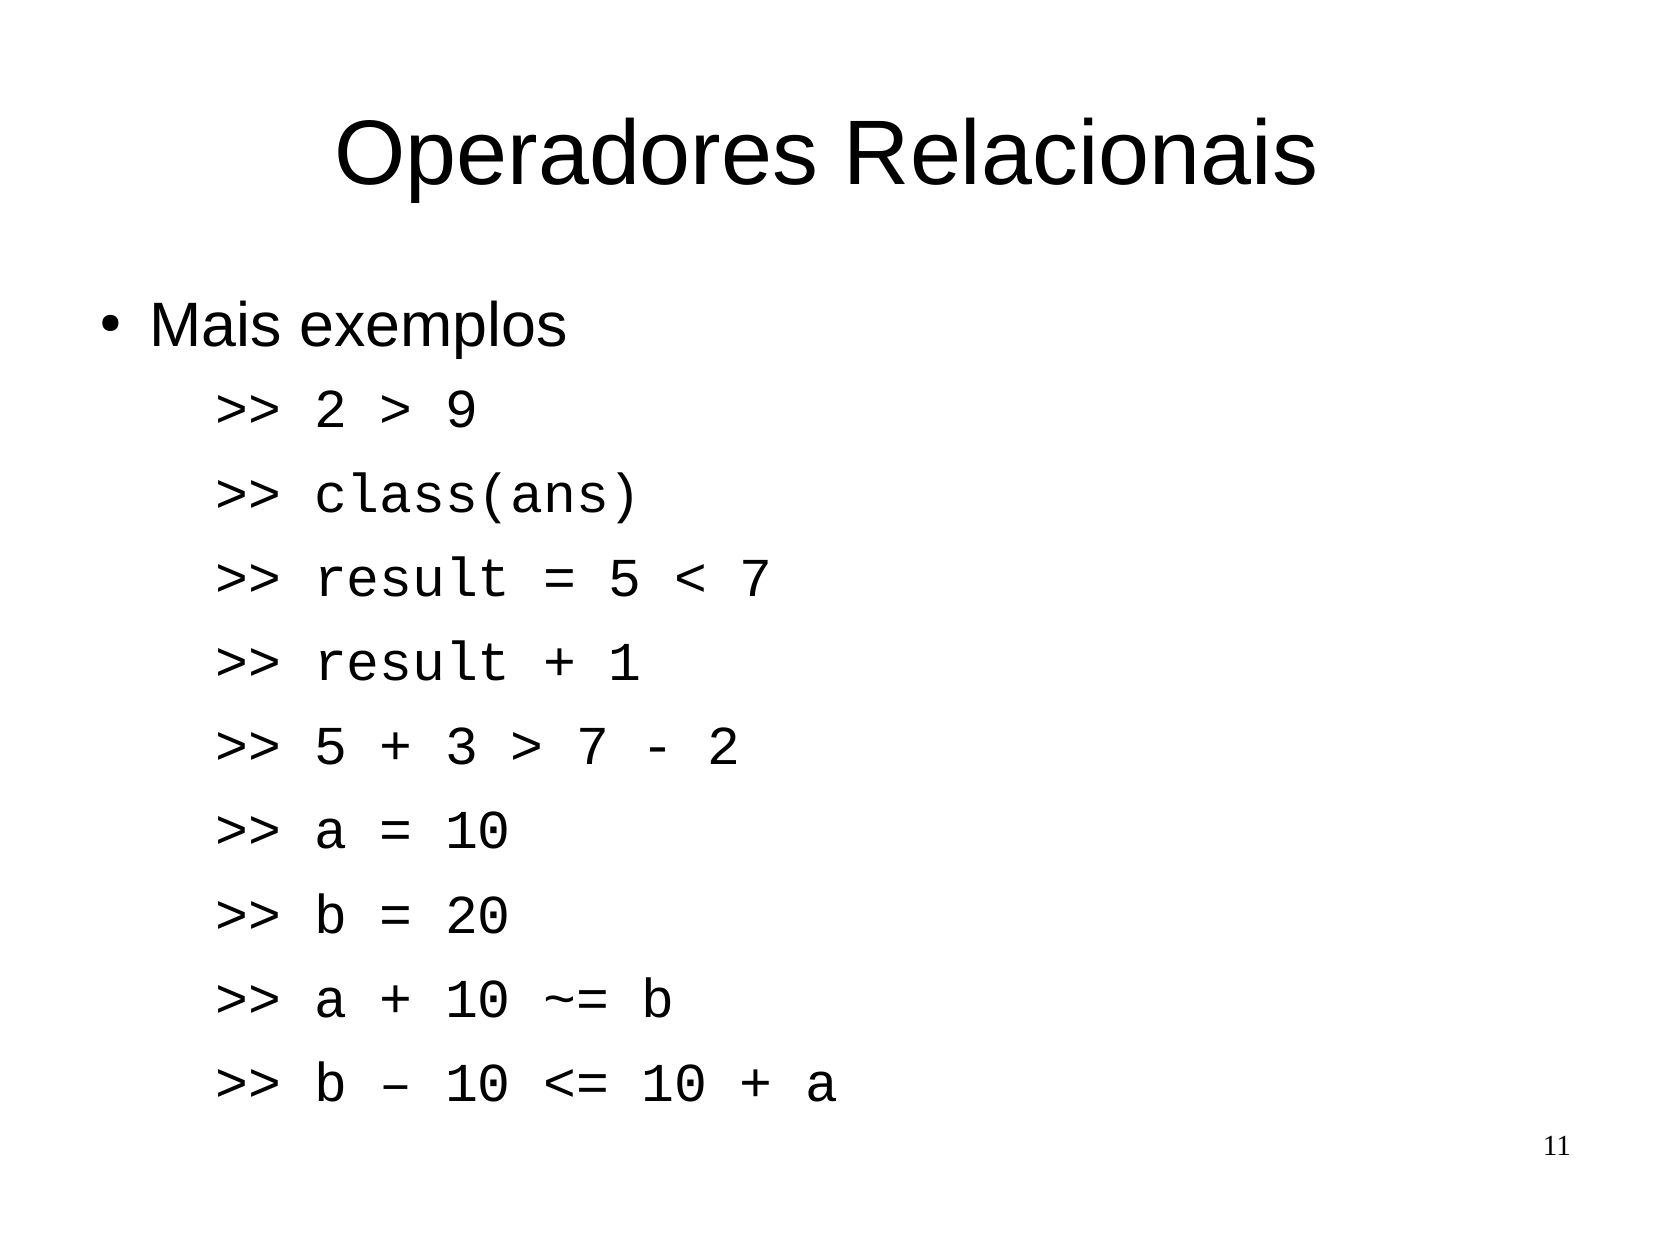

# Operadores Relacionais
Mais exemplos
>> 2 > 9
>> class(ans)
>> result = 5 < 7
>> result + 1
>> 5 + 3 > 7 - 2
>> a = 10
>> b = 20
>> a + 10 ~= b
>> b – 10 <= 10 + a
11